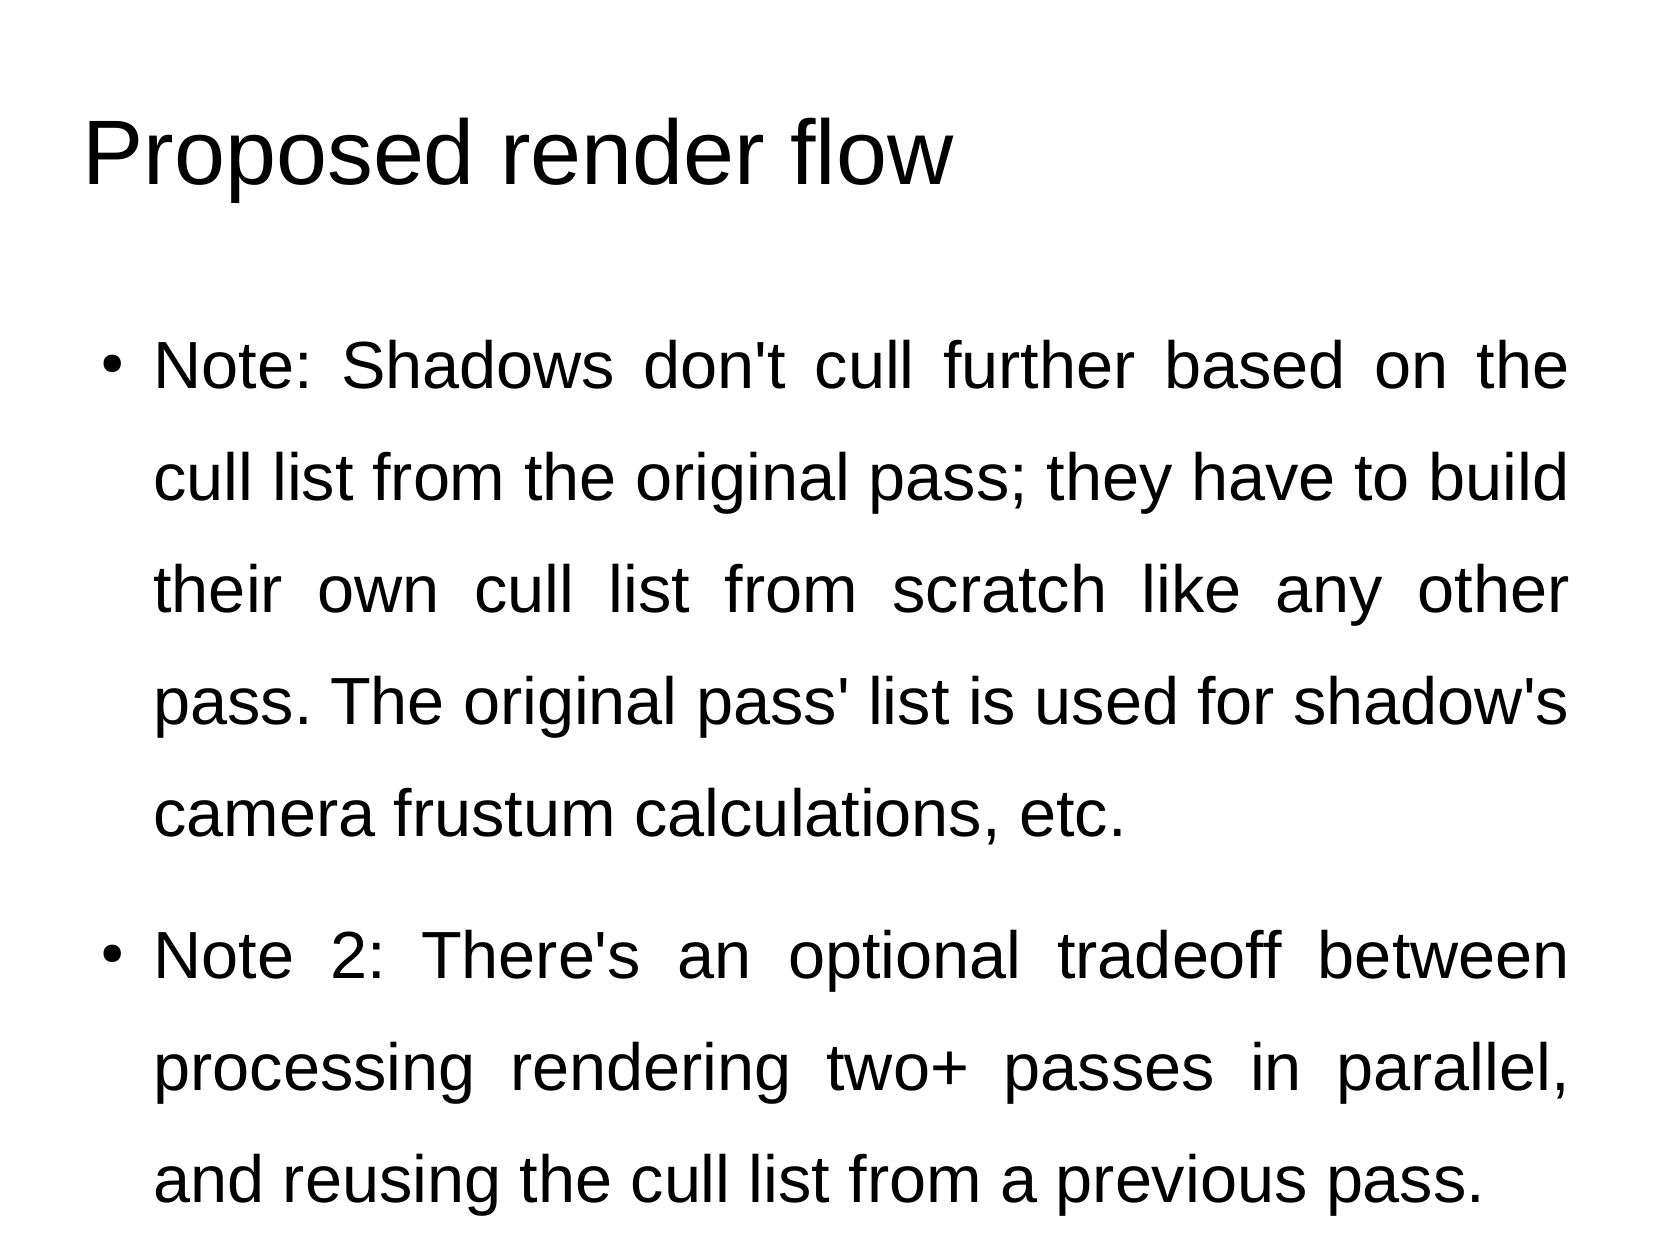

# Proposed render flow
Note: Shadows don't cull further based on the cull list from the original pass; they have to build their own cull list from scratch like any other pass. The original pass' list is used for shadow's camera frustum calculations, etc.
Note 2: There's an optional tradeoff between processing rendering two+ passes in parallel, and reusing the cull list from a previous pass.